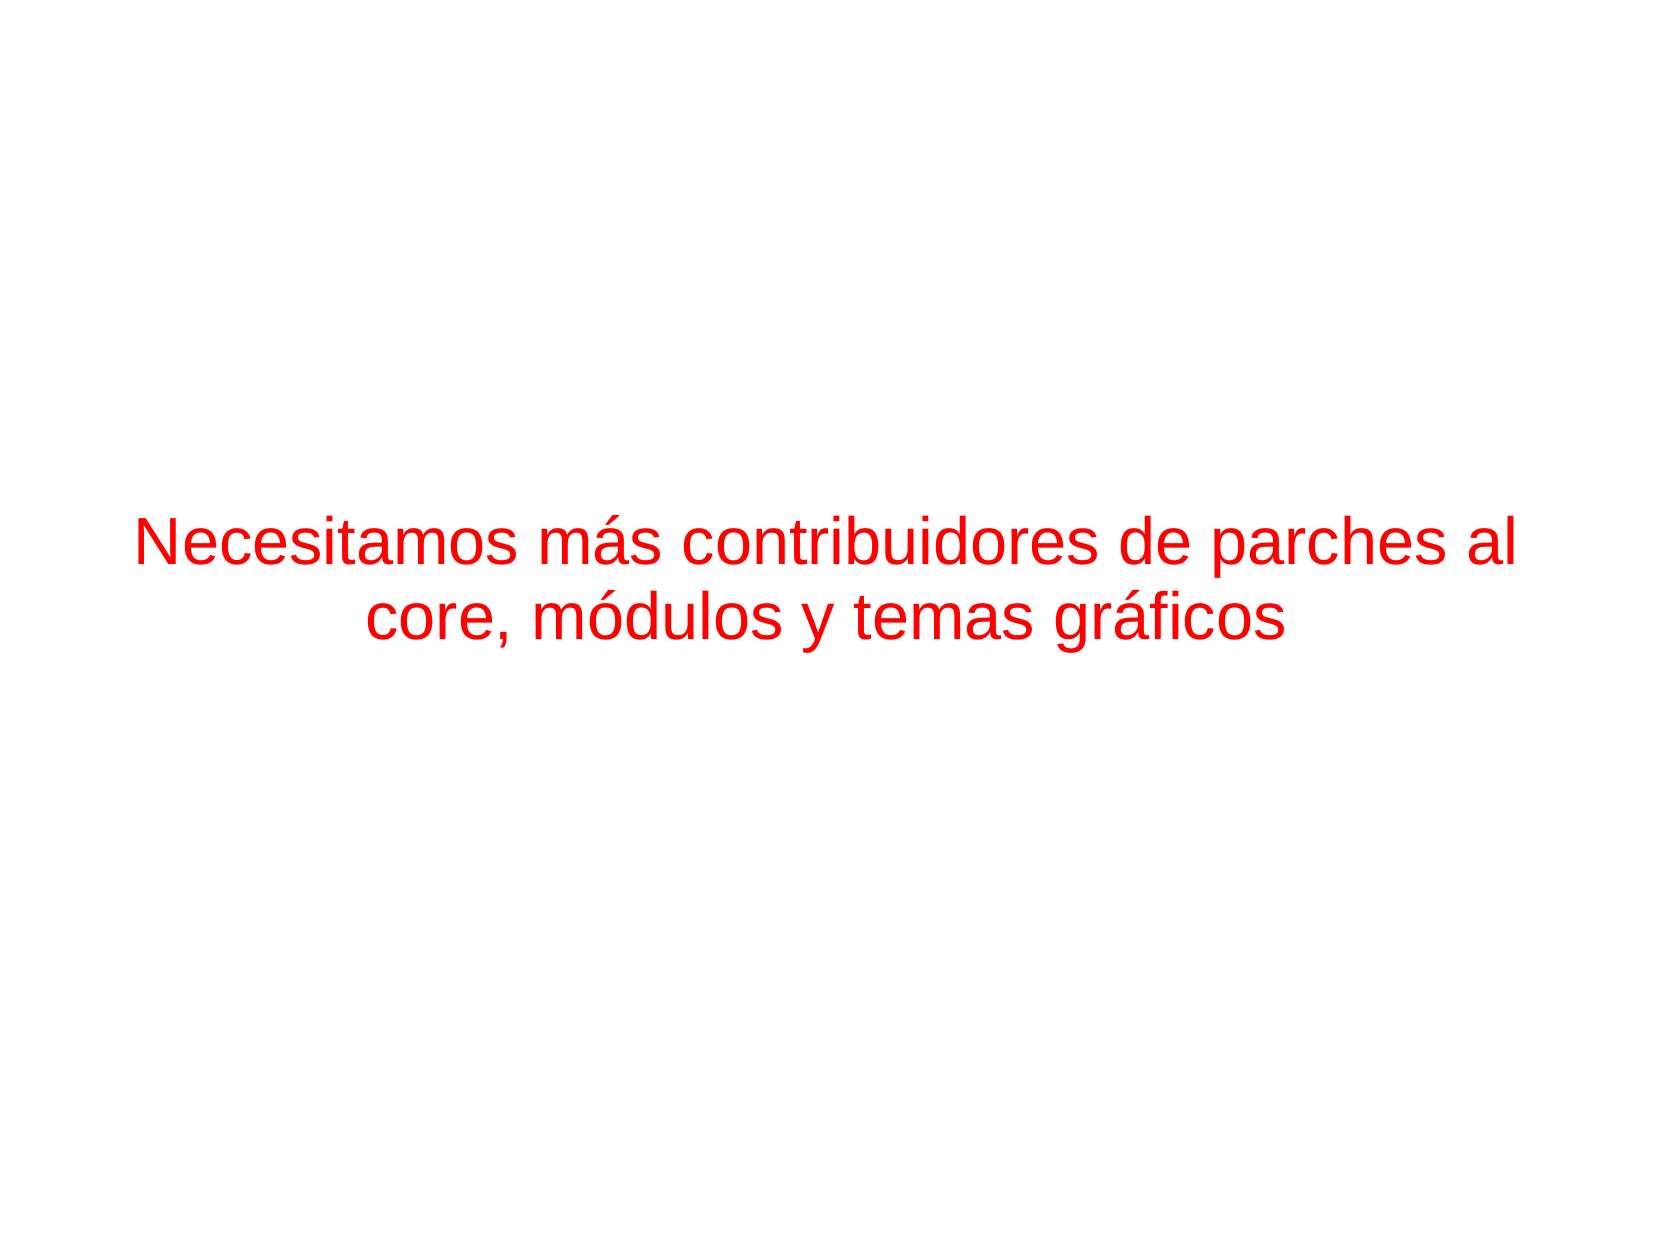

# Necesitamos más contribuidores de parches al core, módulos y temas gráficos